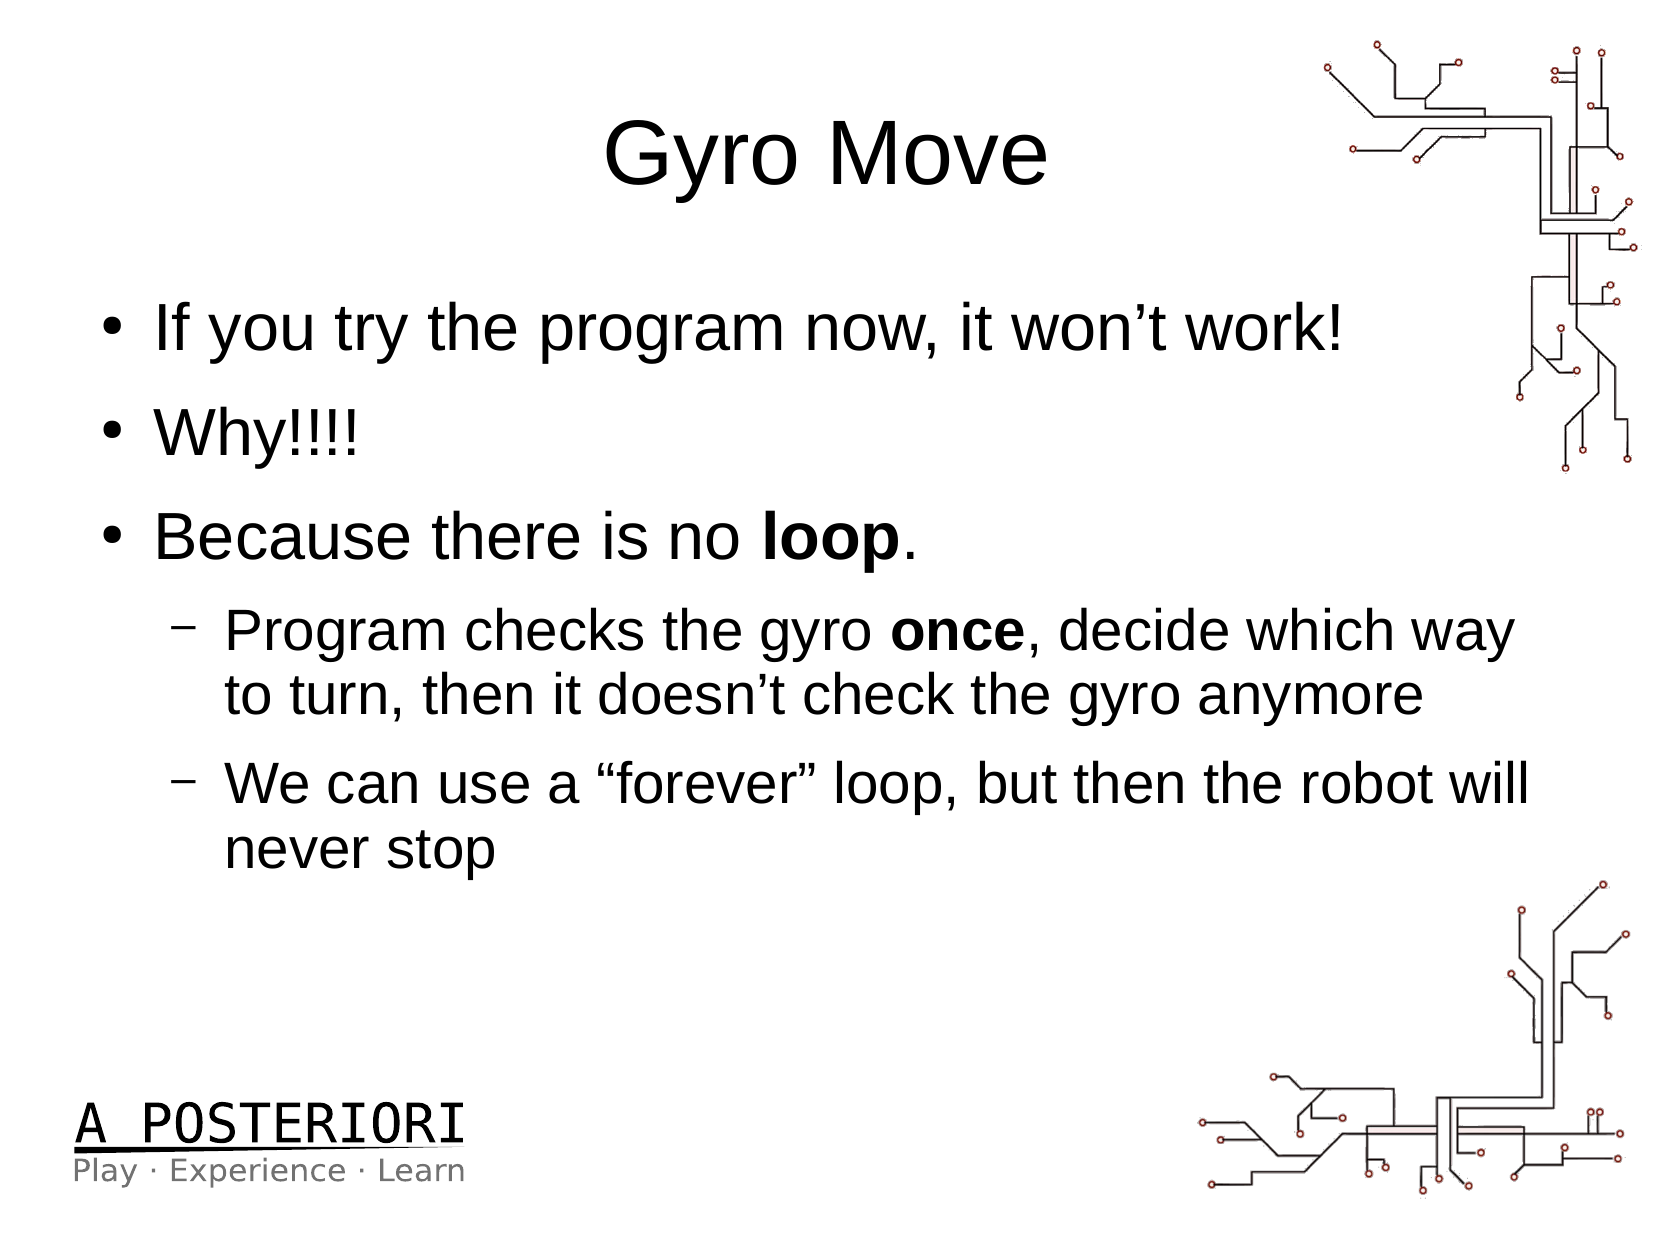

# Gyro Move
If you try the program now, it won’t work!
Why!!!!
Because there is no loop.
Program checks the gyro once, decide which way to turn, then it doesn’t check the gyro anymore
We can use a “forever” loop, but then the robot will never stop